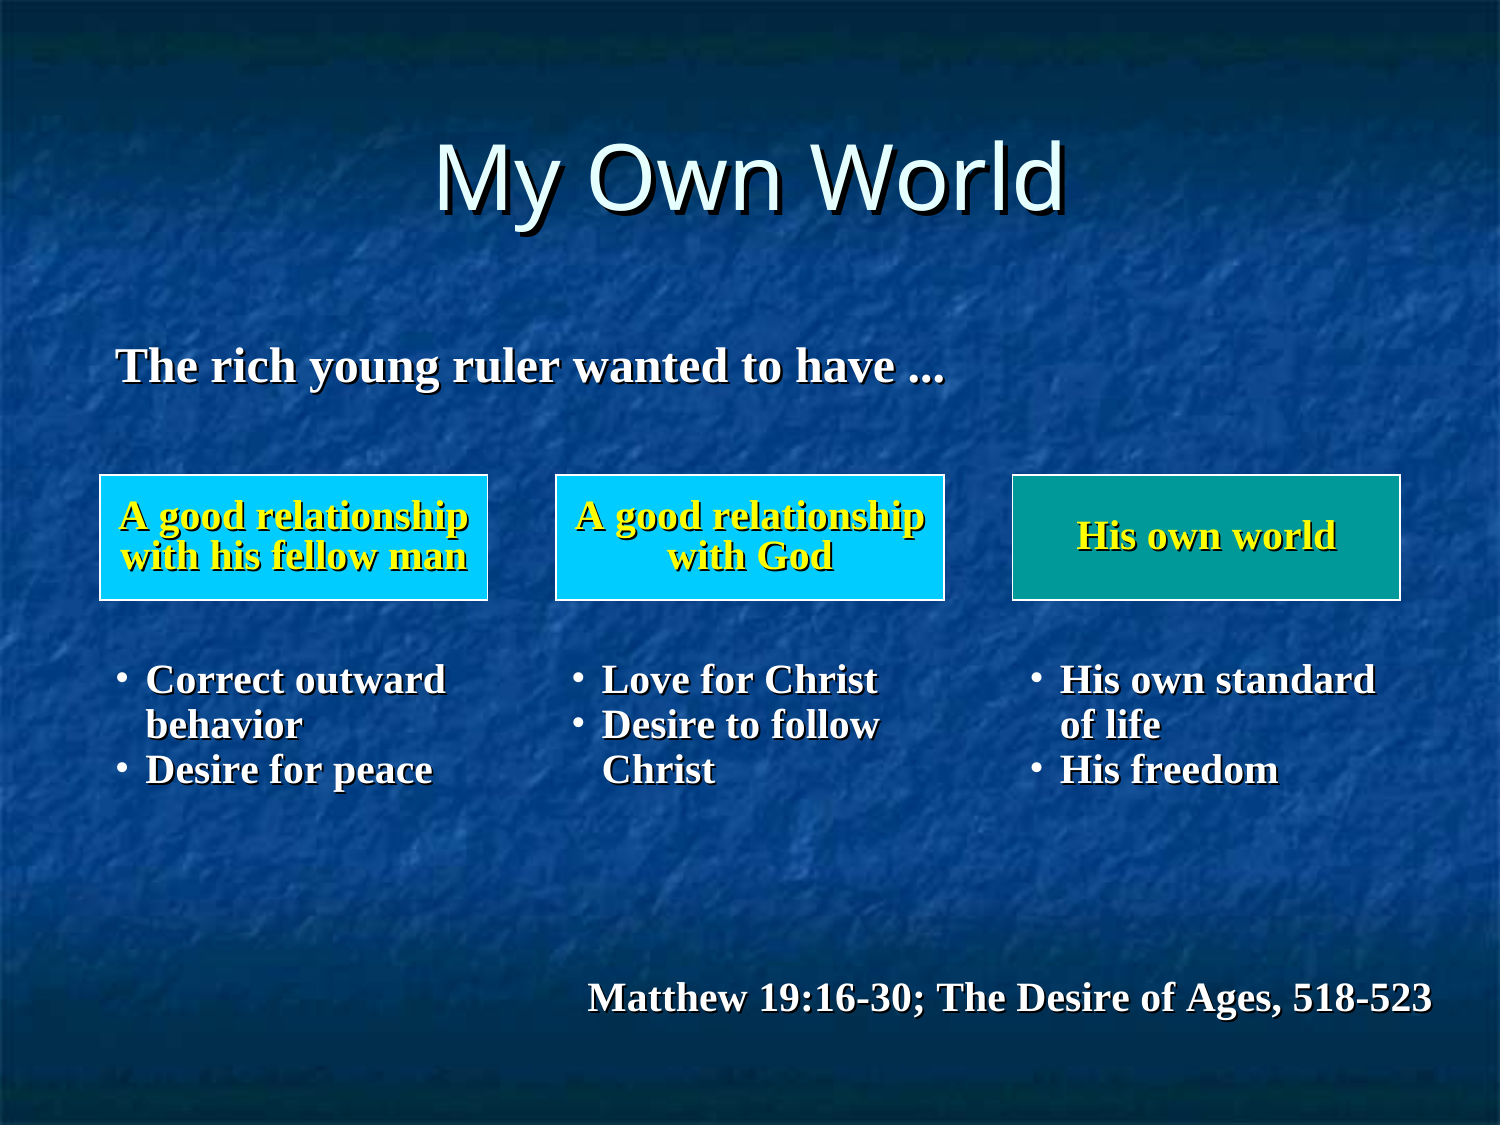

# My Own World
The rich young ruler wanted to have ...
A good relationship with his fellow man
A good relationship
with God
His own world
Correct outward behavior
Desire for peace
Love for Christ
Desire to follow Christ
His own standard of life
His freedom
Matthew 19:16-30; The Desire of Ages, 518-523